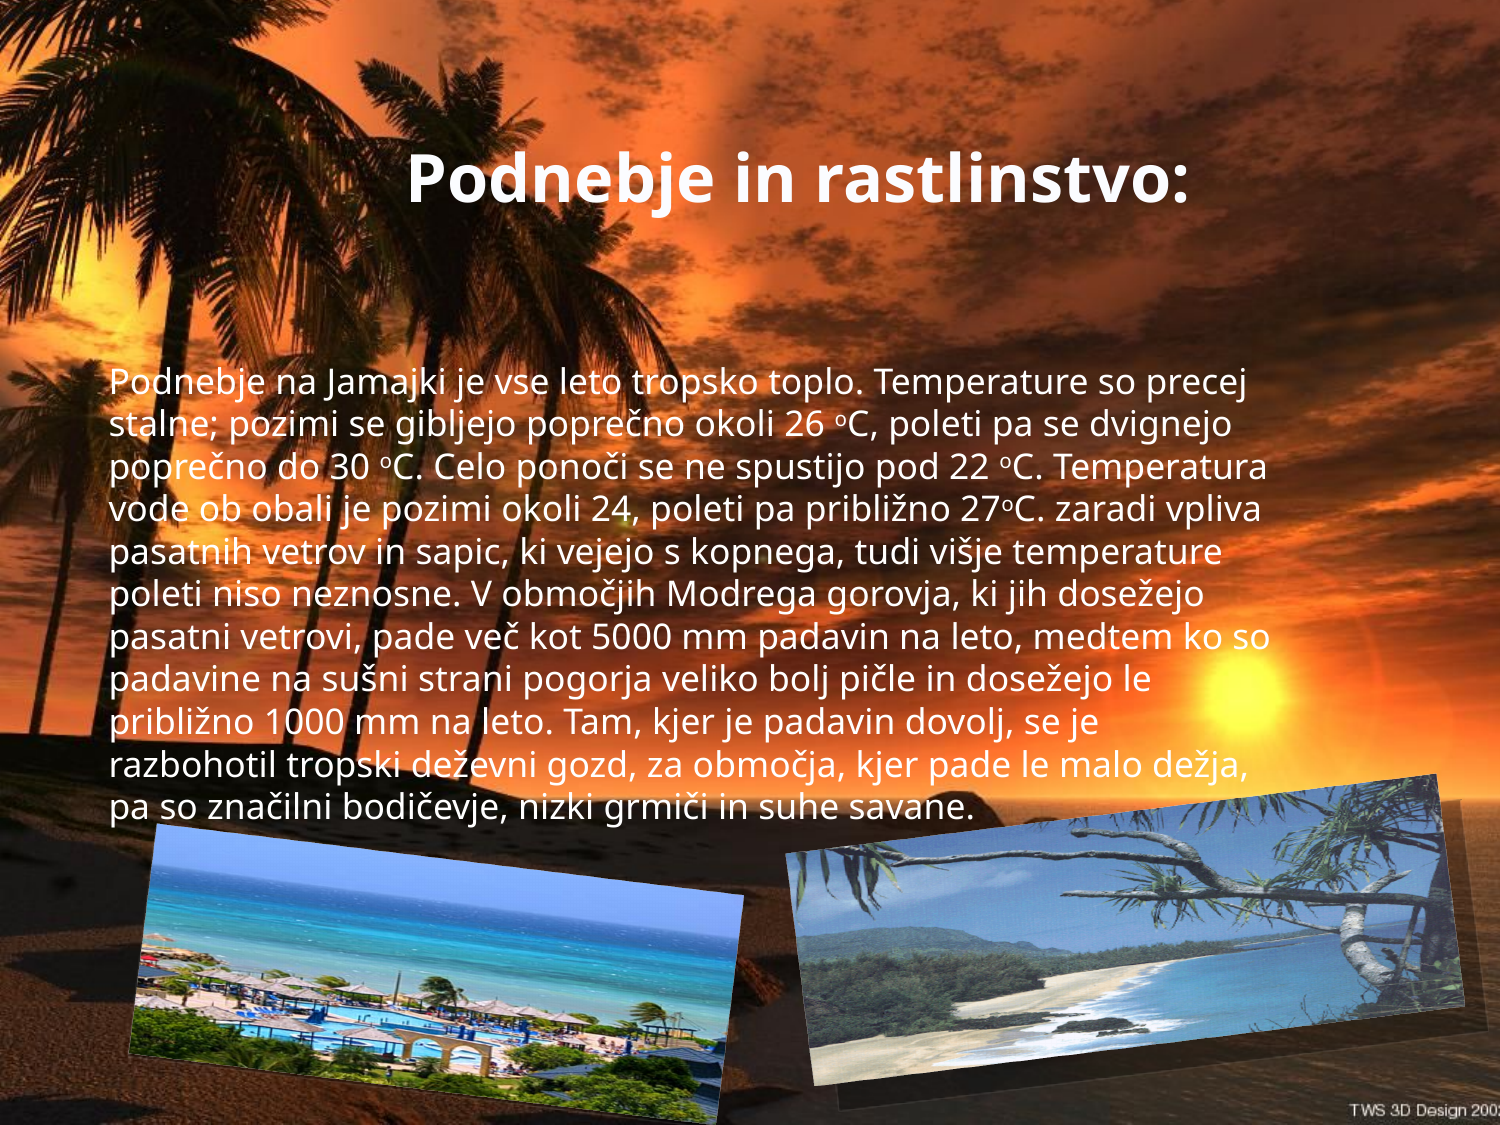

#
Podnebje in rastlinstvo:
Podnebje na Jamajki je vse leto tropsko toplo. Temperature so precej stalne; pozimi se gibljejo poprečno okoli 26 oC, poleti pa se dvignejo poprečno do 30 oC. Celo ponoči se ne spustijo pod 22 oC. Temperatura vode ob obali je pozimi okoli 24, poleti pa približno 27oC. zaradi vpliva pasatnih vetrov in sapic, ki vejejo s kopnega, tudi višje temperature poleti niso neznosne. V območjih Modrega gorovja, ki jih dosežejo pasatni vetrovi, pade več kot 5000 mm padavin na leto, medtem ko so padavine na sušni strani pogorja veliko bolj pičle in dosežejo le približno 1000 mm na leto. Tam, kjer je padavin dovolj, se je razbohotil tropski deževni gozd, za območja, kjer pade le malo dežja, pa so značilni bodičevje, nizki grmiči in suhe savane.